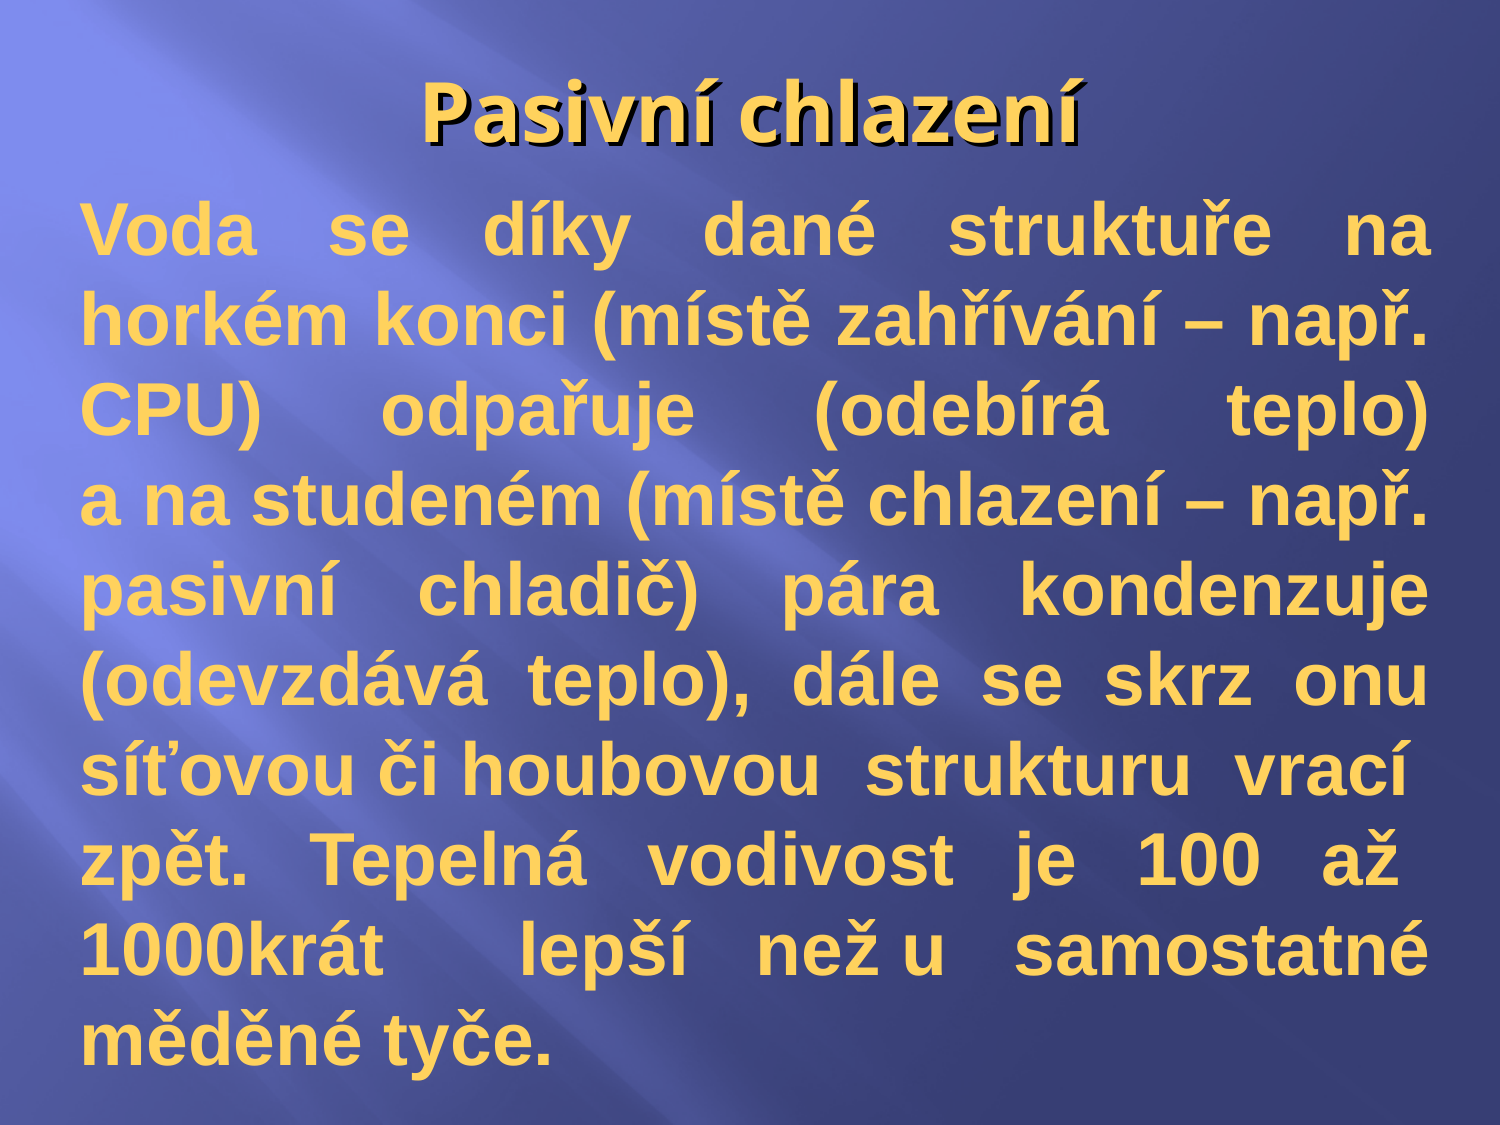

# Pasivní chlazení
Voda se díky dané struktuře na horkém konci (místě zahřívání – např. CPU) odpařuje (odebírá teplo) a na studeném (místě chlazení – např. pasivní chladič) pára kondenzuje (odevzdává teplo), dále se skrz onu síťovou či houbovou strukturu vrací zpět. Tepelná vodivost je 100 až 1000krát lepší než u samostatné měděné tyče.